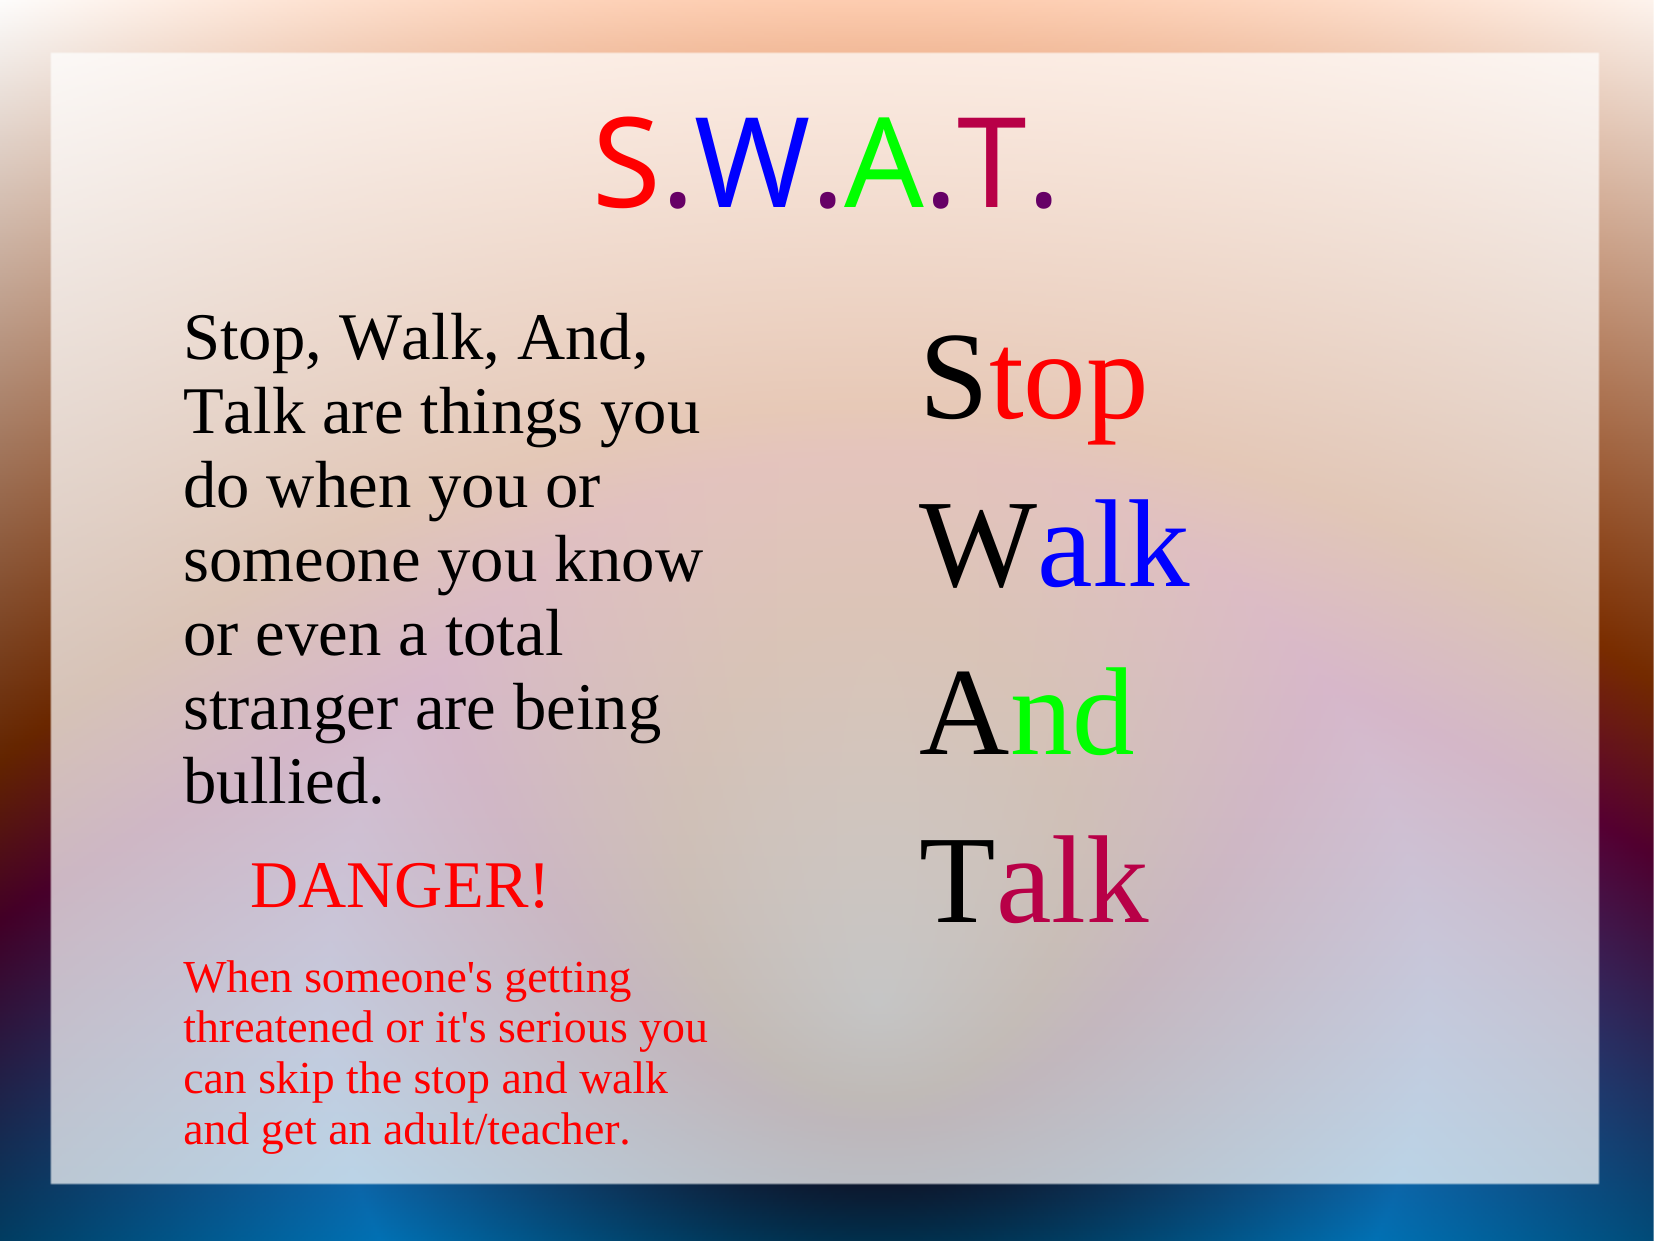

# S.W.A.T.
Stop, Walk, And, Talk are things you do when you or someone you know or even a total stranger are being bullied.
 DANGER!
When someone's getting threatened or it's serious you can skip the stop and walk and get an adult/teacher.
Stop
Walk
And
Talk